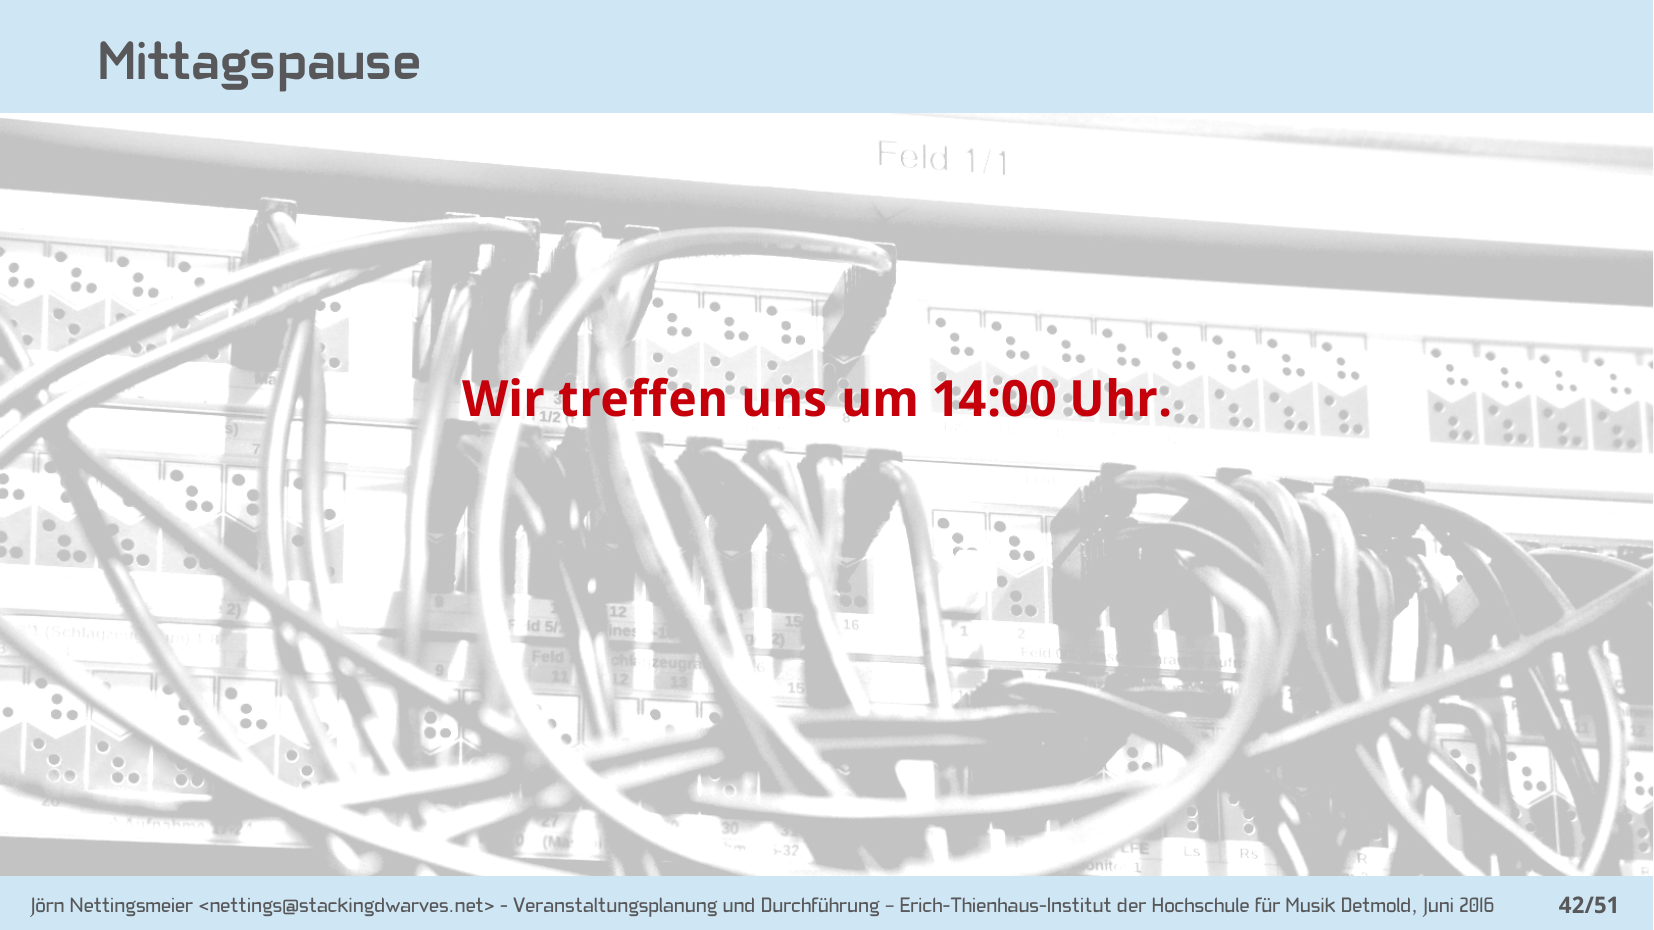

# Mittagspause
Wir treffen uns um 14:00 Uhr.